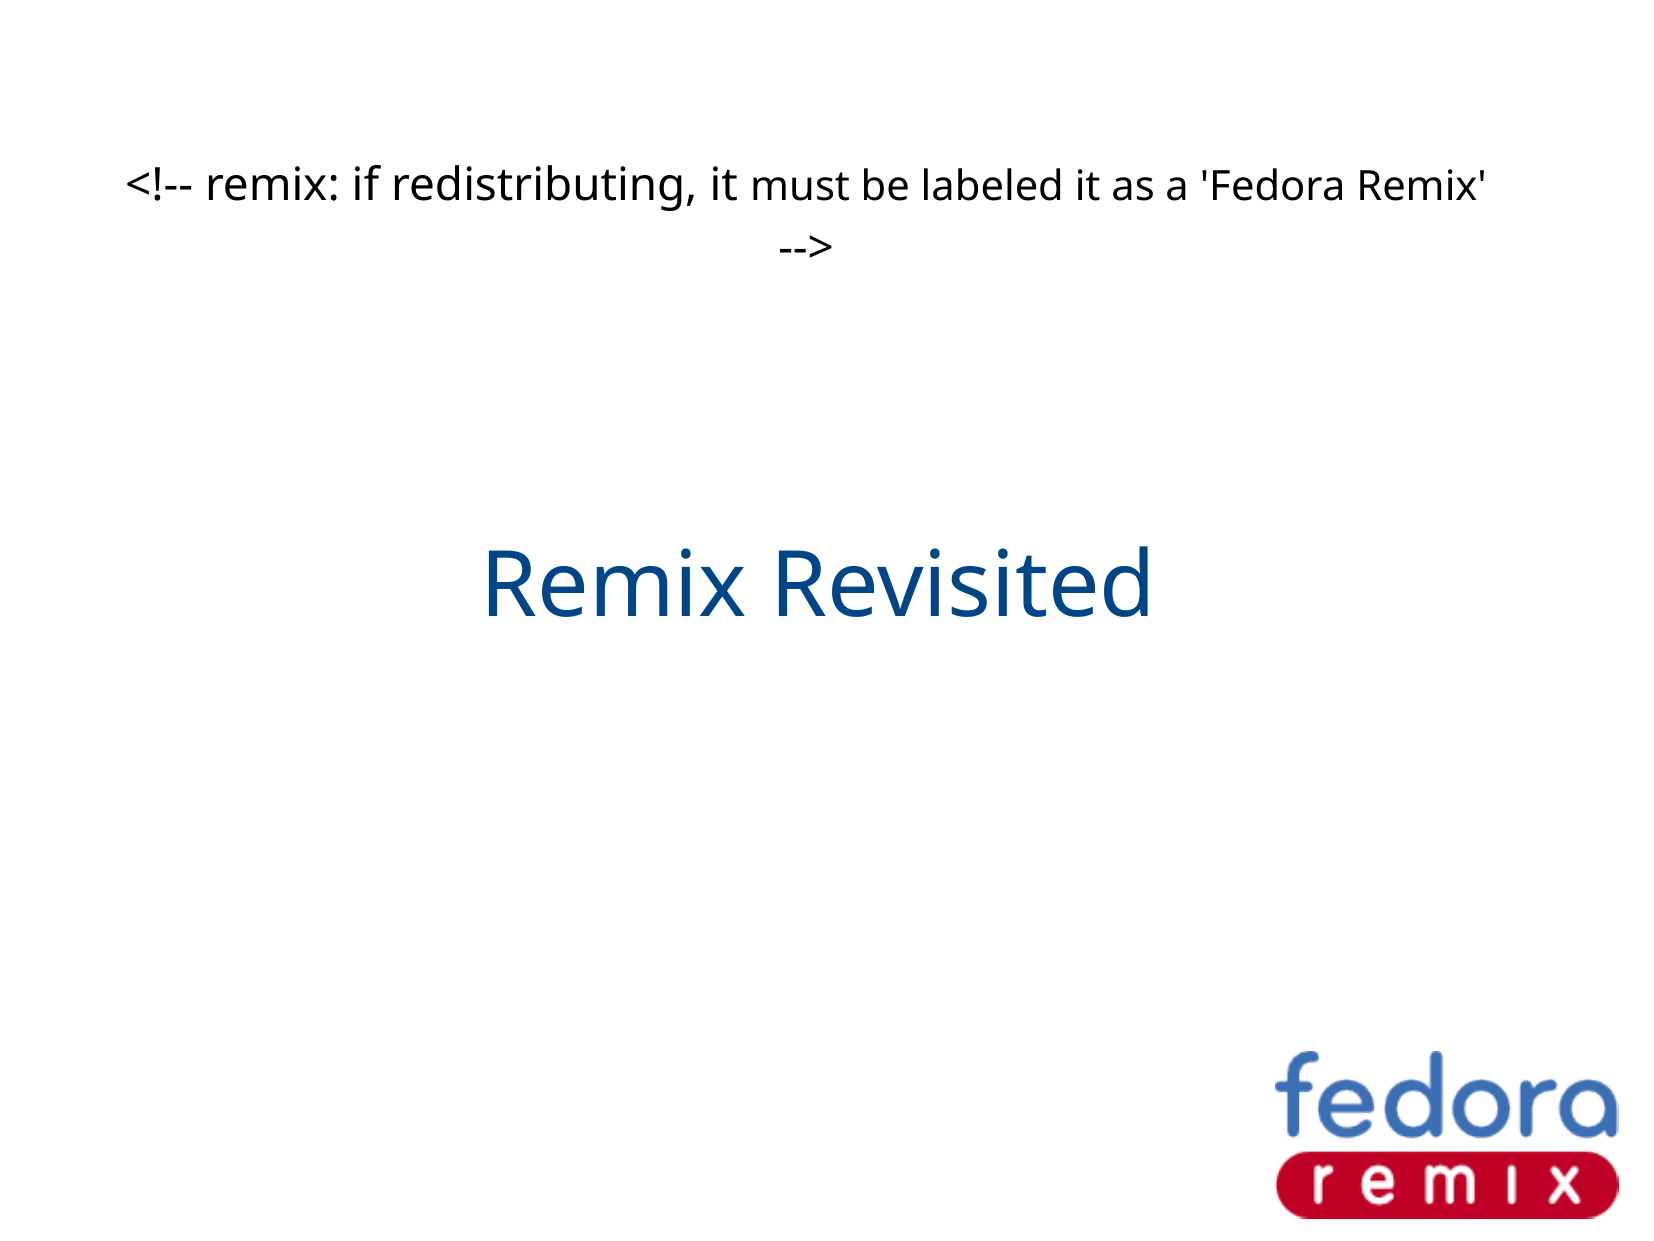

<!-- remix: if redistributing, it must be labeled it as a 'Fedora Remix' -->
# Remix Revisited